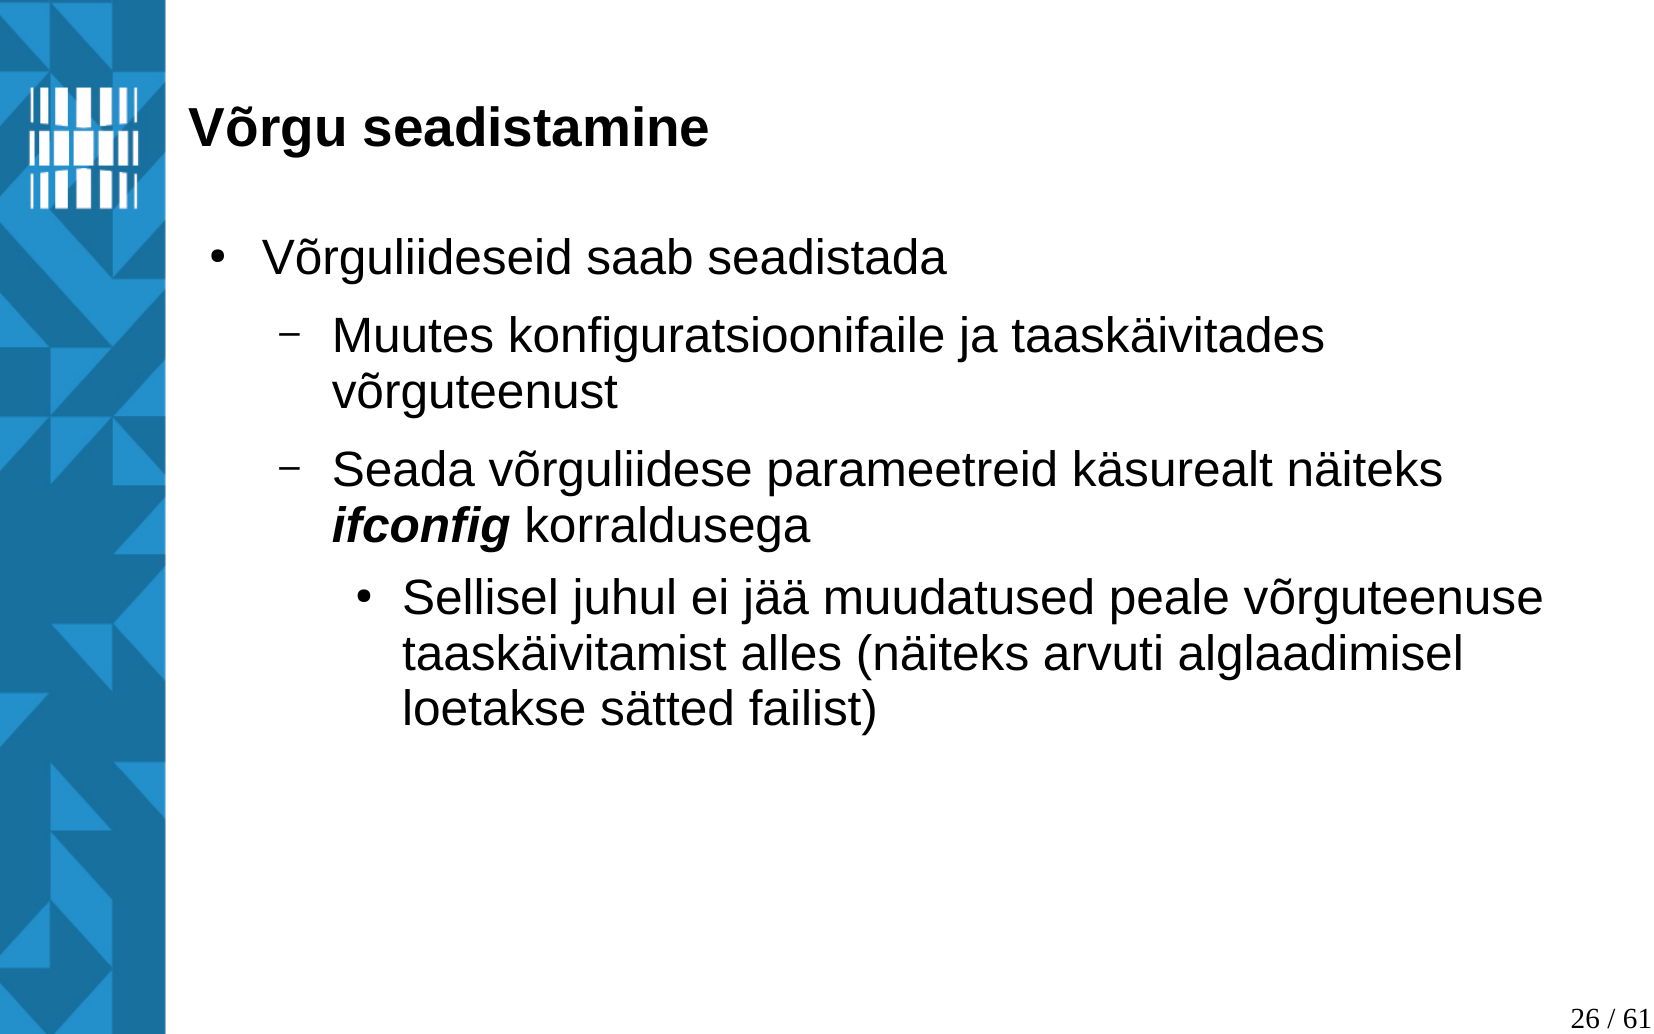

# Võrgu seadistamine
Võrguliideseid saab seadistada
Muutes konfiguratsioonifaile ja taaskäivitades võrguteenust
Seada võrguliidese parameetreid käsurealt näiteks ifconfig korraldusega
Sellisel juhul ei jää muudatused peale võrguteenuse taaskäivitamist alles (näiteks arvuti alglaadimisel loetakse sätted failist)
26